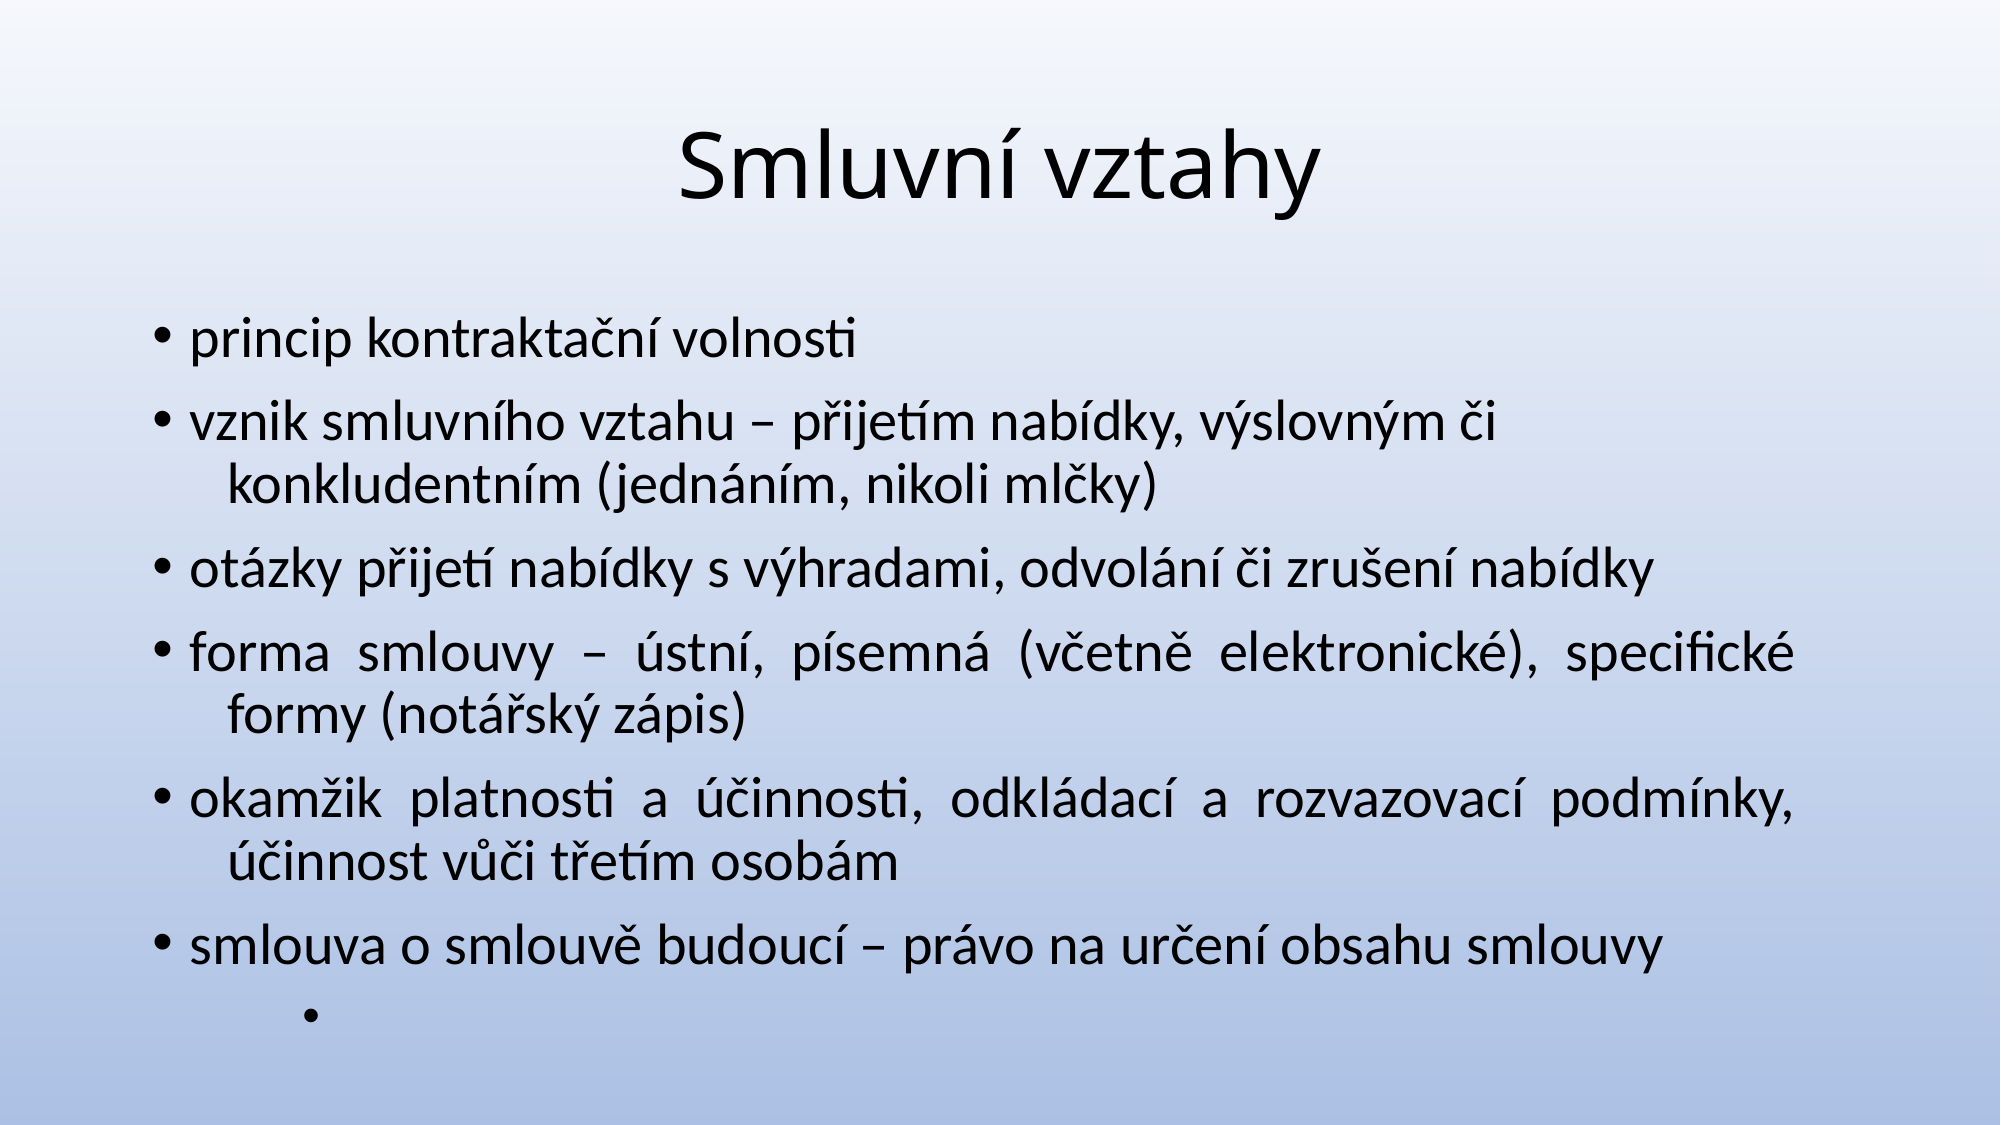

# Smluvní vztahy
princip kontraktační volnosti
vznik smluvního vztahu – přijetím nabídky, výslovným či konkludentním (jednáním, nikoli mlčky)
otázky přijetí nabídky s výhradami, odvolání či zrušení nabídky
forma smlouvy – ústní, písemná (včetně elektronické), specifické formy (notářský zápis)
okamžik platnosti a účinnosti, odkládací a rozvazovací podmínky, účinnost vůči třetím osobám
smlouva o smlouvě budoucí – právo na určení obsahu smlouvy